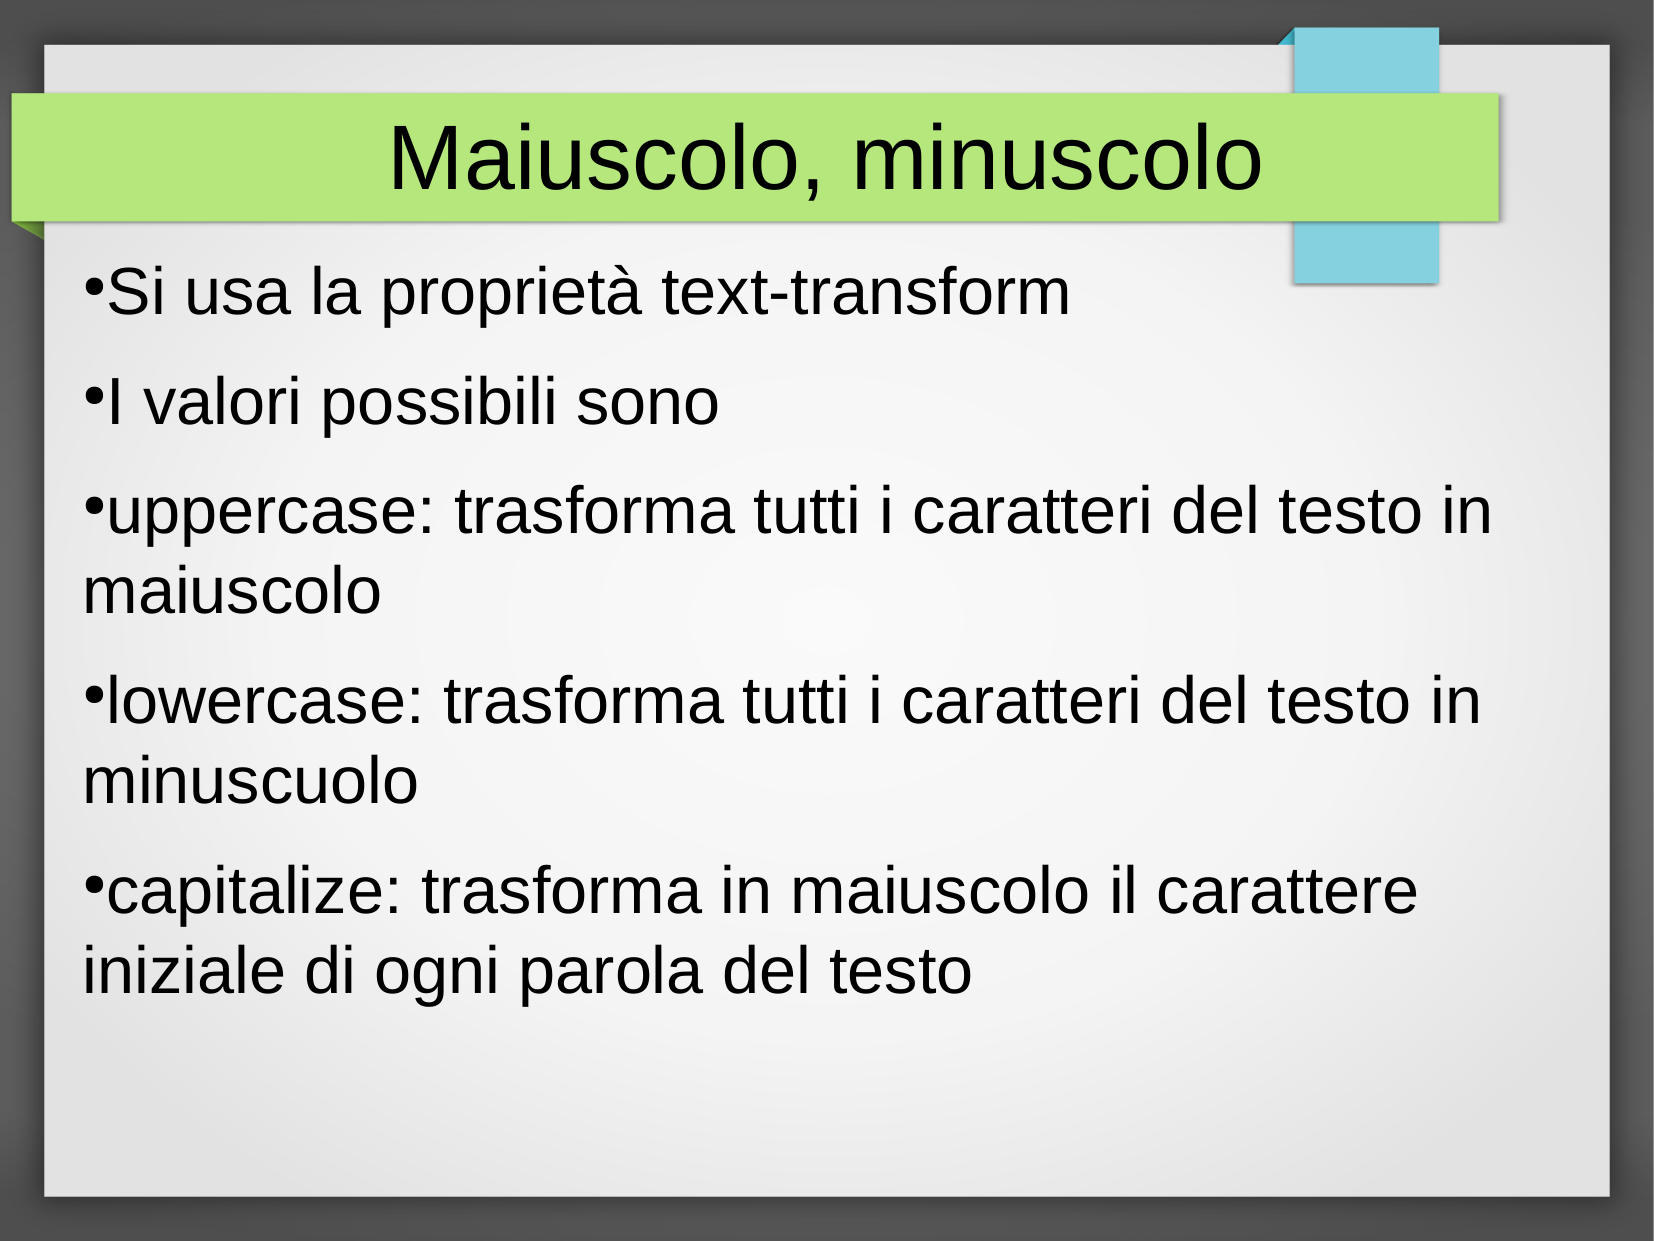

# Maiuscolo, minuscolo
Si usa la proprietà text-transform
I valori possibili sono
uppercase: trasforma tutti i caratteri del testo in maiuscolo
lowercase: trasforma tutti i caratteri del testo in minuscuolo
capitalize: trasforma in maiuscolo il carattere iniziale di ogni parola del testo